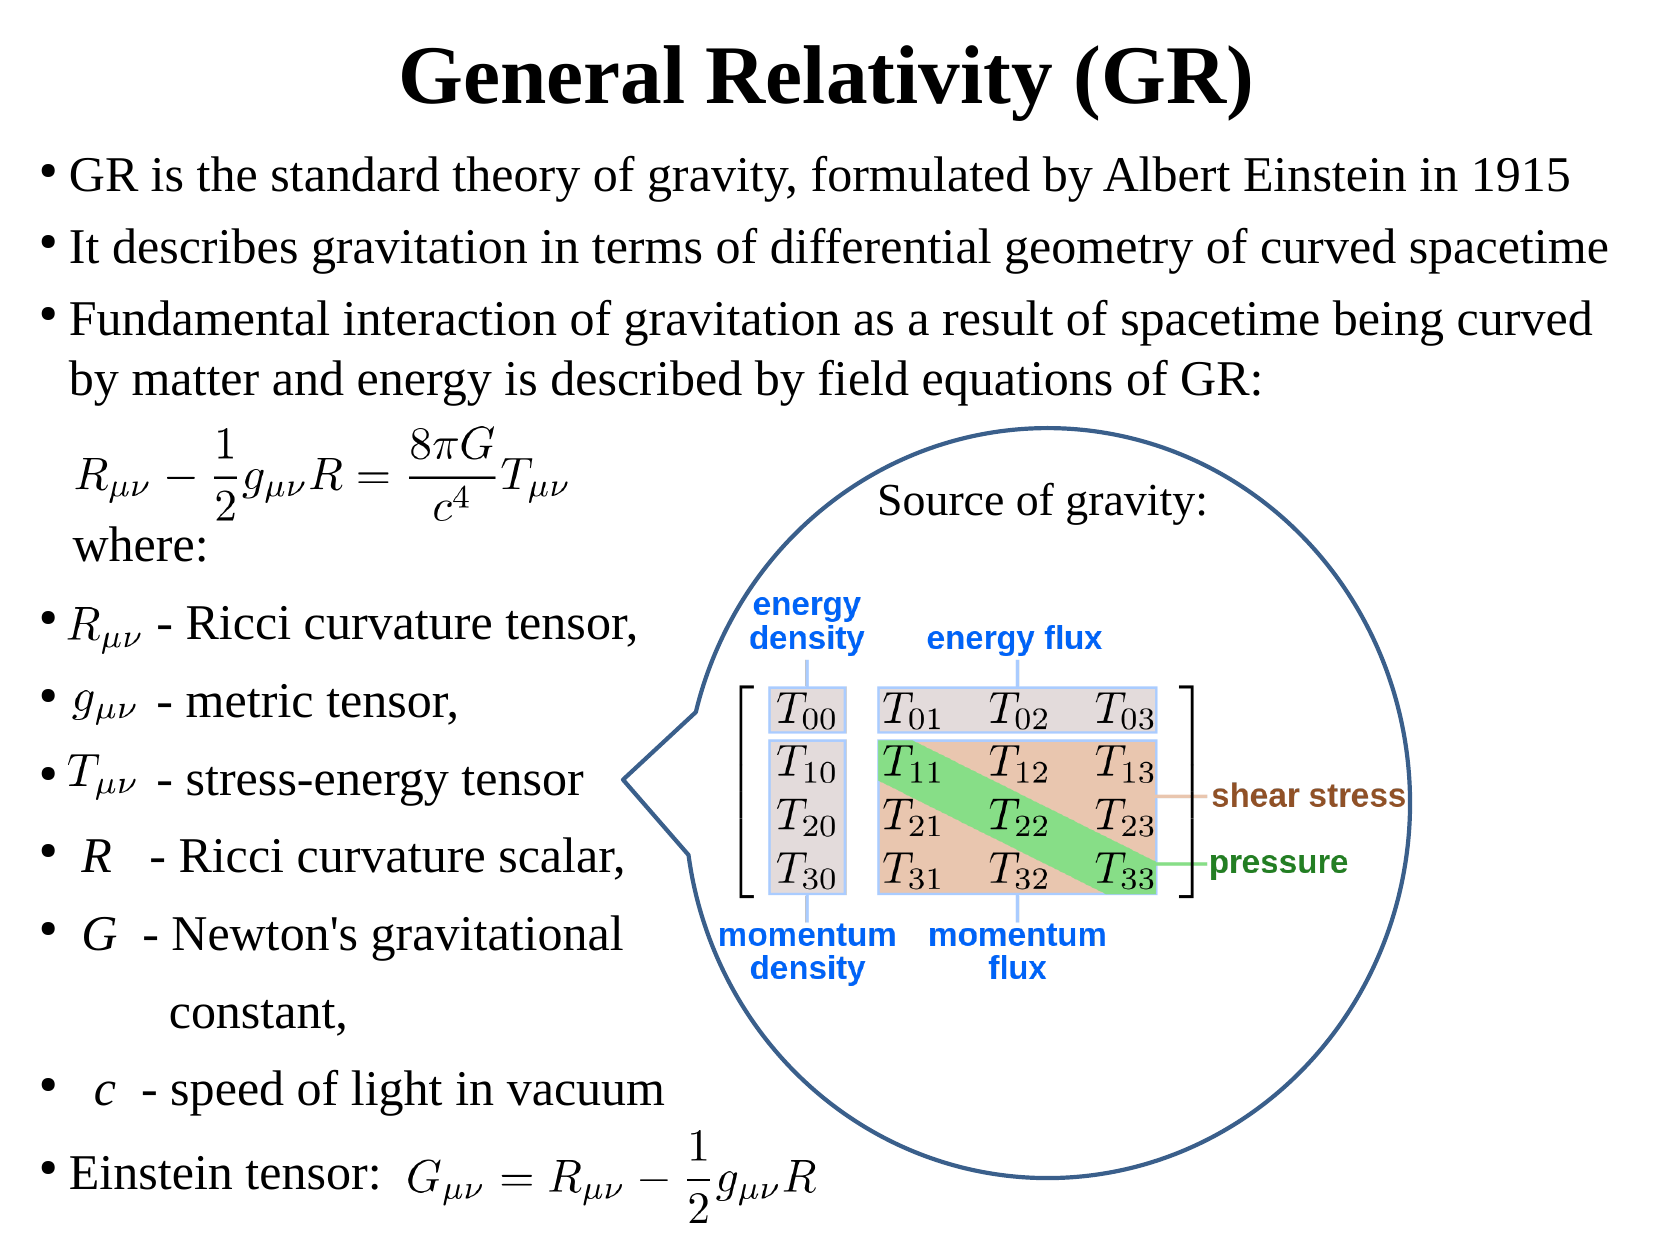

General Relativity (GR)
# GR is the standard theory of gravity, formulated by Albert Einstein in 1915
It describes gravitation in terms of differential geometry of curved spacetime
Fundamental interaction of gravitation as a result of spacetime being curved by matter and energy is described by field equations of GR:
 where:
 - Ricci curvature tensor,
 - metric tensor,
 - stress-energy tensor
 R - Ricci curvature scalar,
 G - Newton's gravitational
 constant,
 c - speed of light in vacuum
Einstein tensor:
Source of gravity: